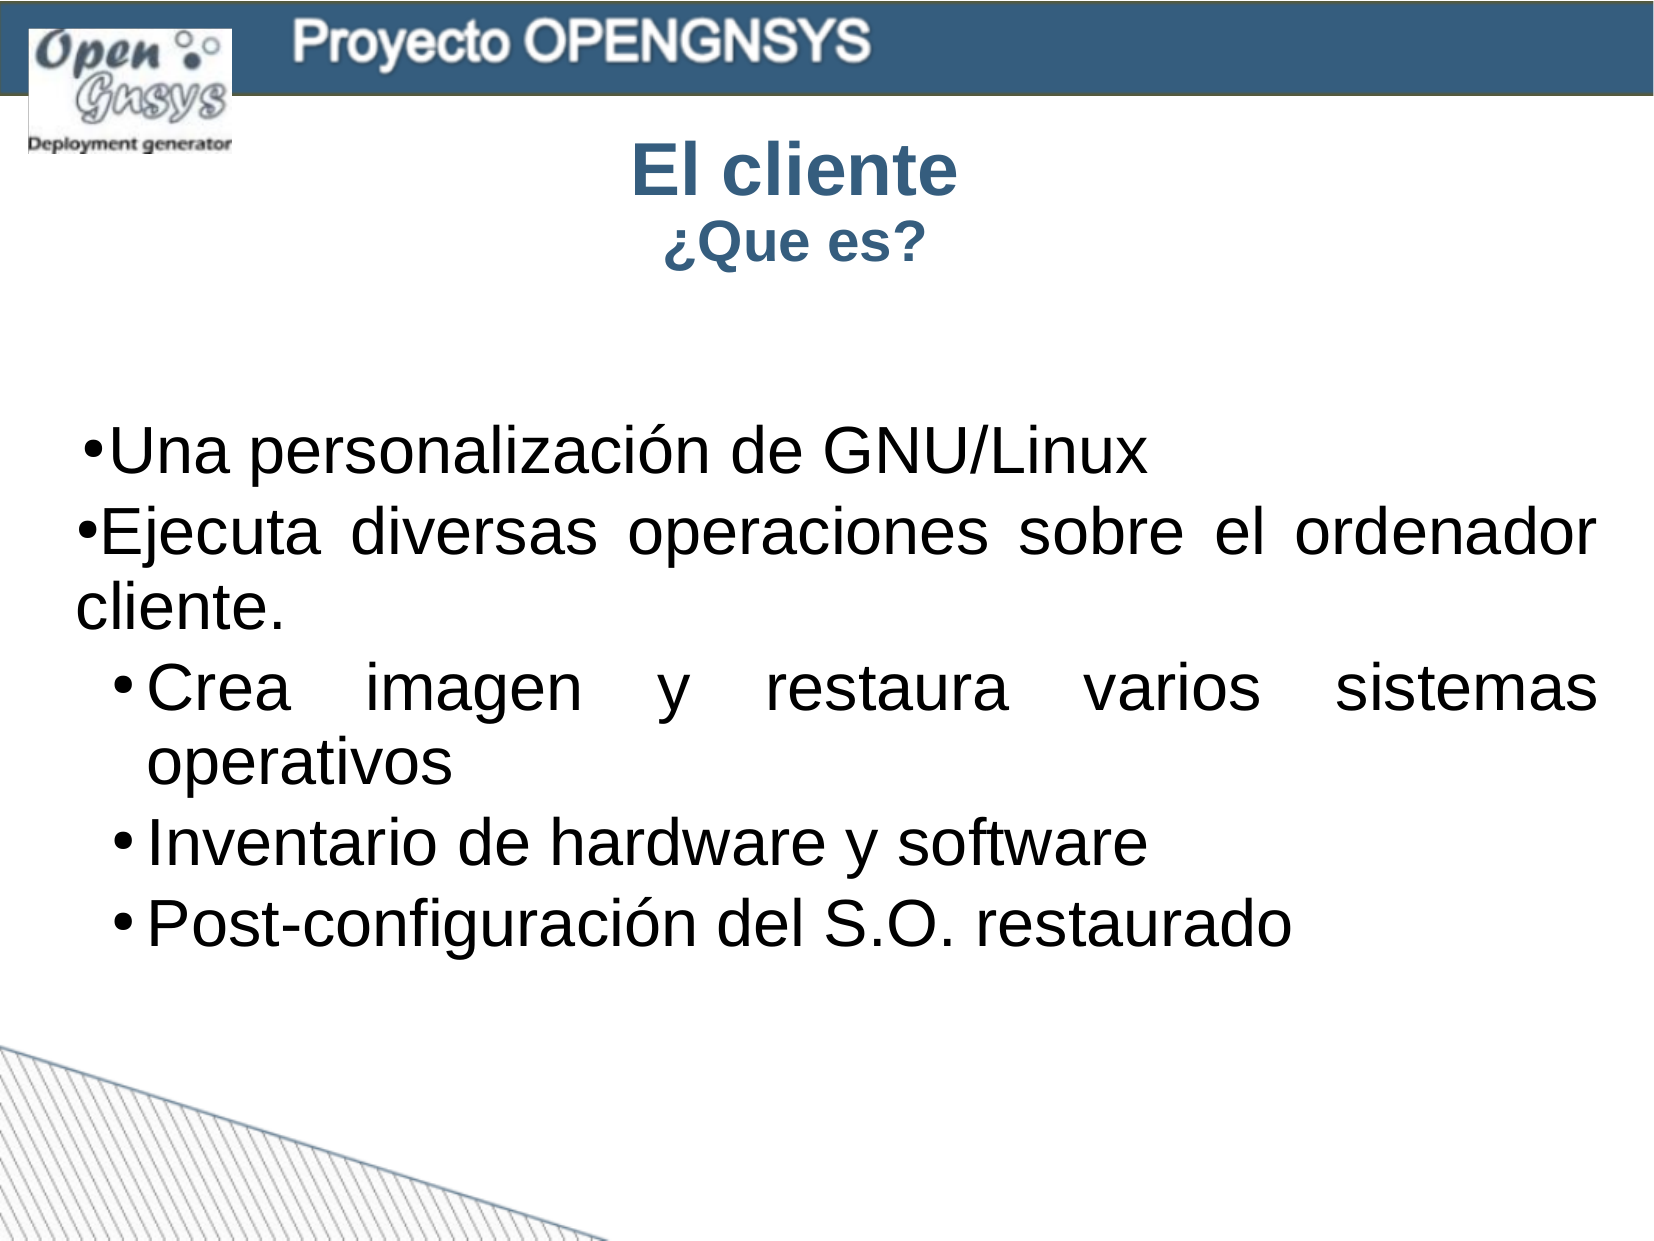

El cliente
¿Que es?
# Una personalización de GNU/Linux
Ejecuta diversas operaciones sobre el ordenador cliente.
Crea imagen y restaura varios sistemas operativos
Inventario de hardware y software
Post-configuración del S.O. restaurado